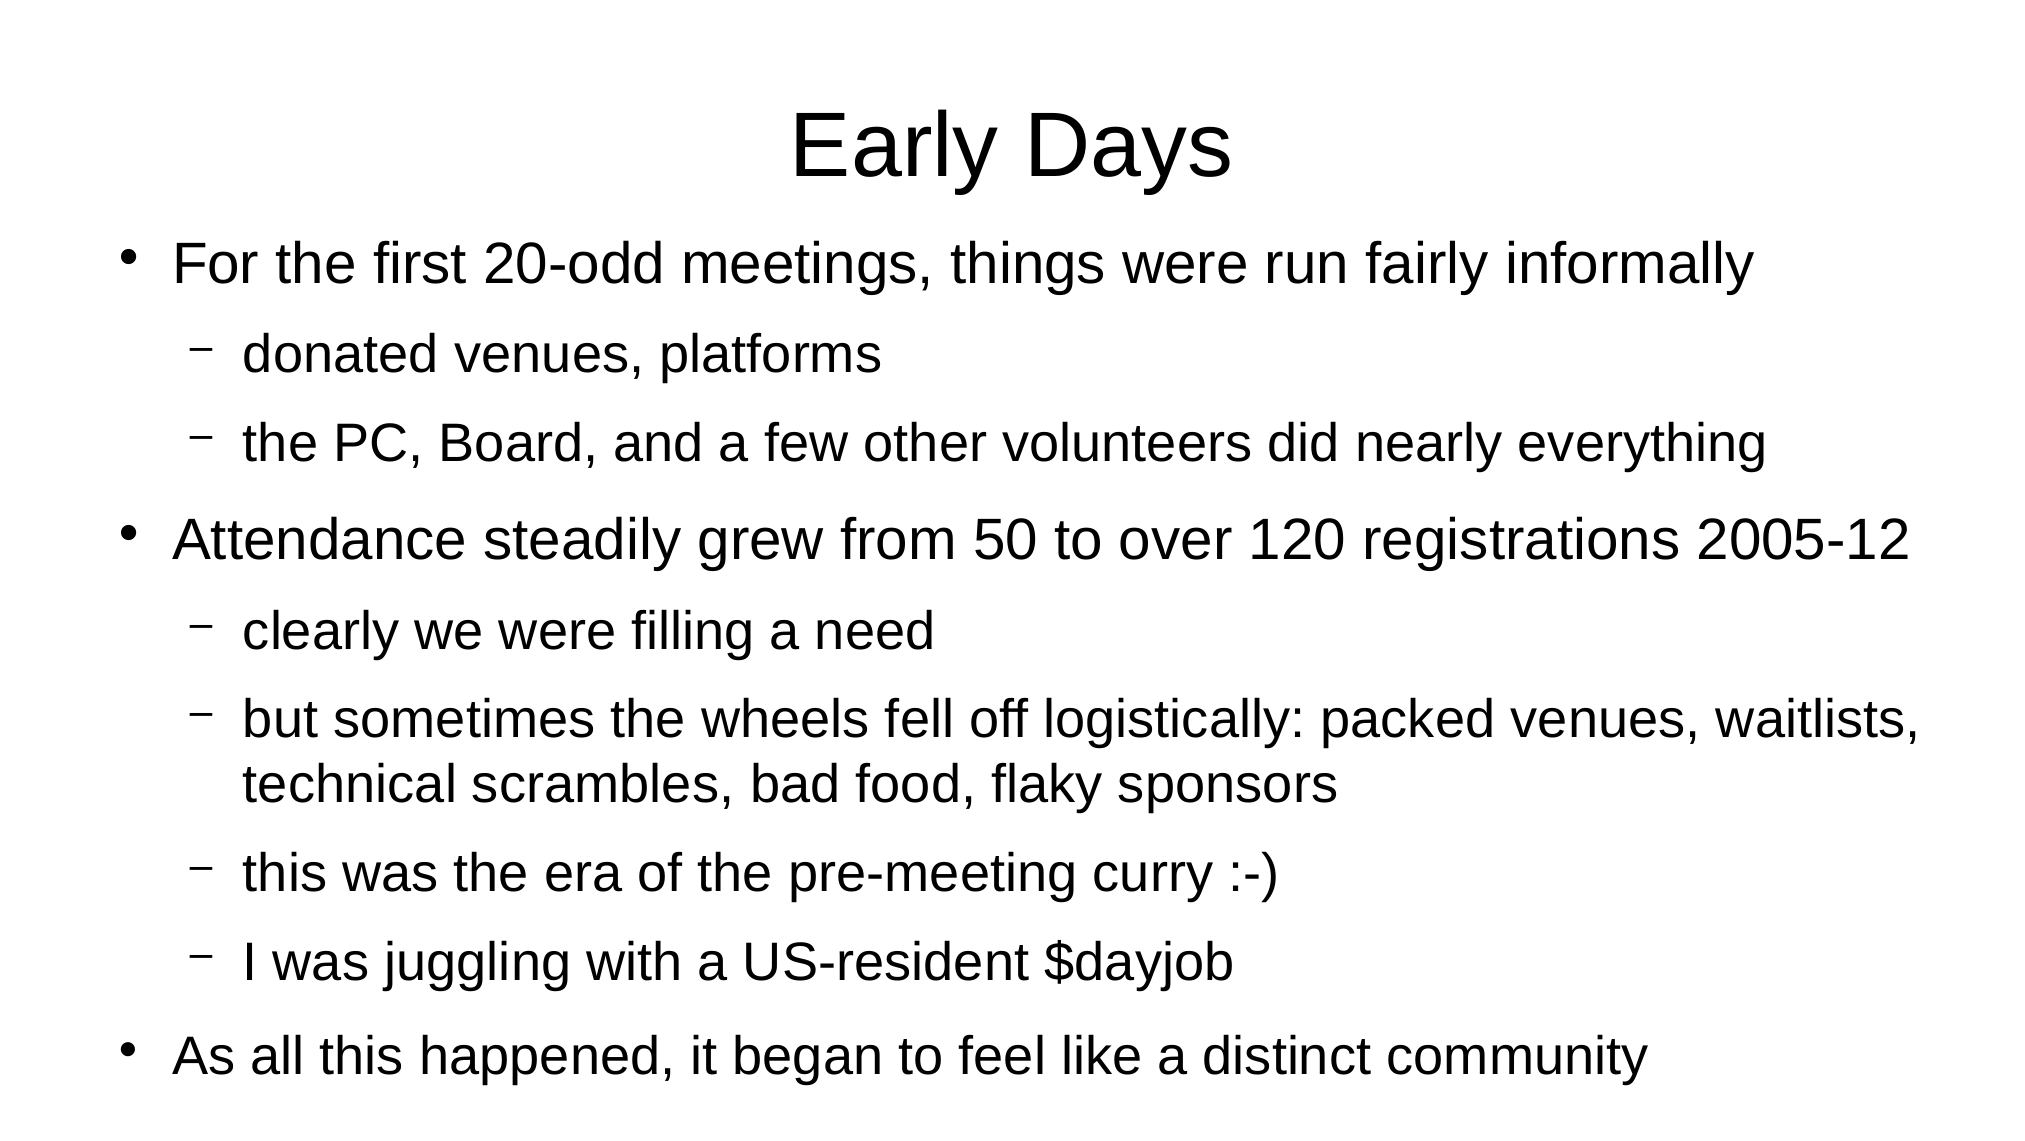

# Early Days
For the first 20-odd meetings, things were run fairly informally
donated venues, platforms
the PC, Board, and a few other volunteers did nearly everything
Attendance steadily grew from 50 to over 120 registrations 2005-12
clearly we were filling a need
but sometimes the wheels fell off logistically: packed venues, waitlists, technical scrambles, bad food, flaky sponsors
this was the era of the pre-meeting curry :-)
I was juggling with a US-resident $dayjob
As all this happened, it began to feel like a distinct community